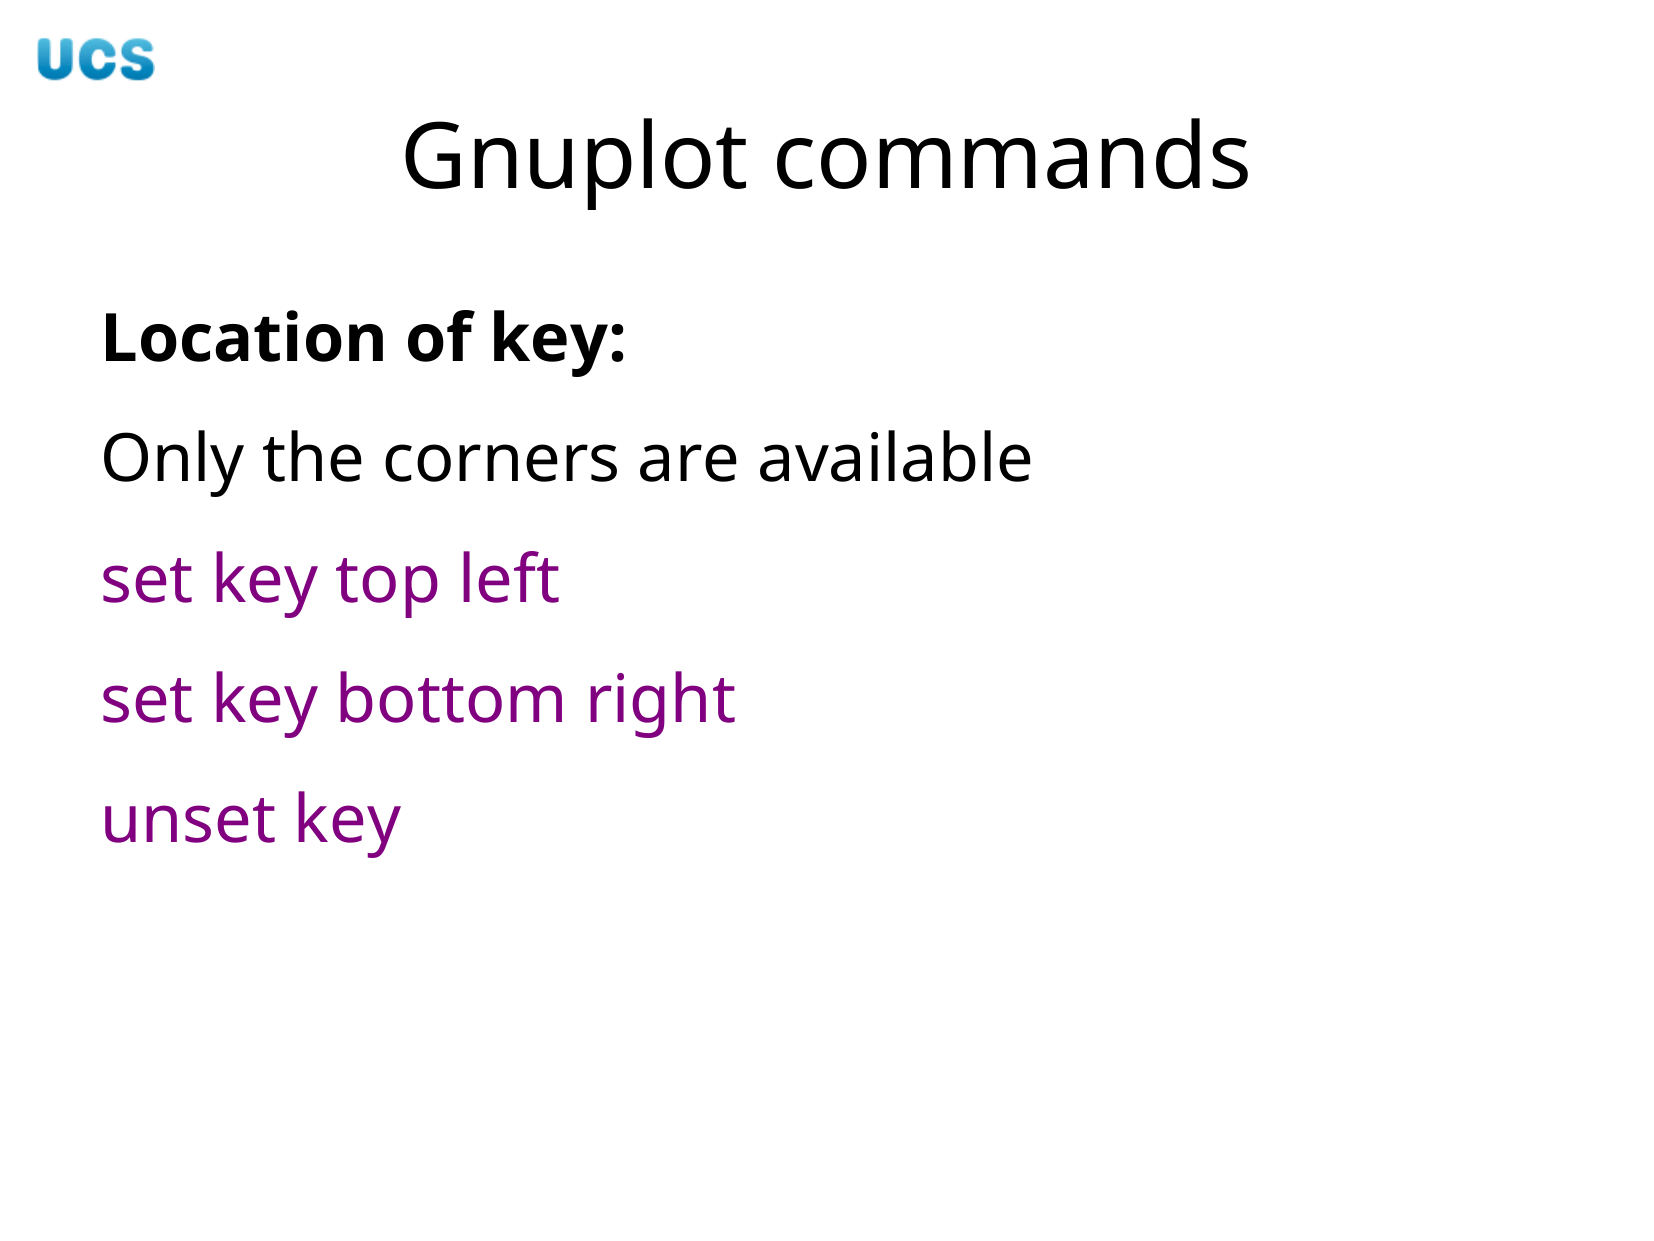

# Gnuplot commands
Location of key:
Only the corners are available
set key top left
set key bottom right
unset key